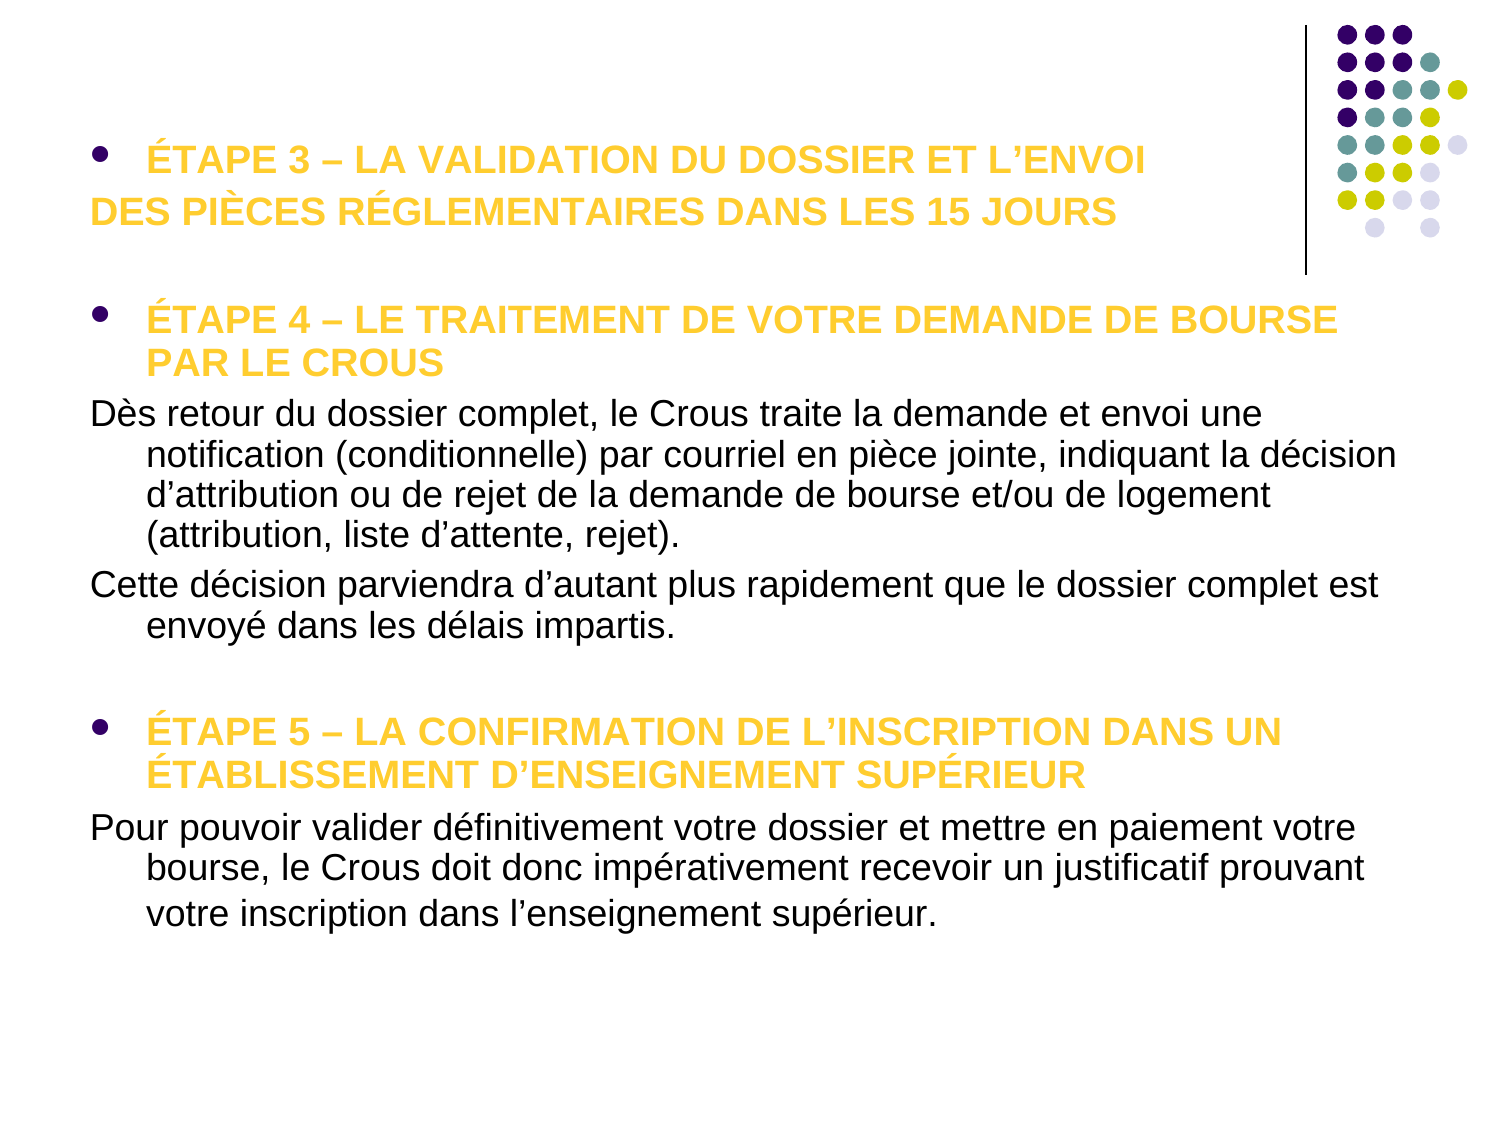

# ÉTAPE 3 – LA VALIDATION DU DOSSIER ET L’ENVOI
DES PIÈCES RÉGLEMENTAIRES DANS LES 15 JOURS
ÉTAPE 4 – LE TRAITEMENT DE VOTRE DEMANDE DE BOURSE PAR LE CROUS
Dès retour du dossier complet, le Crous traite la demande et envoi une notification (conditionnelle) par courriel en pièce jointe, indiquant la décision d’attribution ou de rejet de la demande de bourse et/ou de logement (attribution, liste d’attente, rejet).
Cette décision parviendra d’autant plus rapidement que le dossier complet est envoyé dans les délais impartis.
ÉTAPE 5 – LA CONFIRMATION DE L’INSCRIPTION DANS UN ÉTABLISSEMENT D’ENSEIGNEMENT SUPÉRIEUR
Pour pouvoir valider définitivement votre dossier et mettre en paiement votre bourse, le Crous doit donc impérativement recevoir un justificatif prouvant votre inscription dans l’enseignement supérieur.